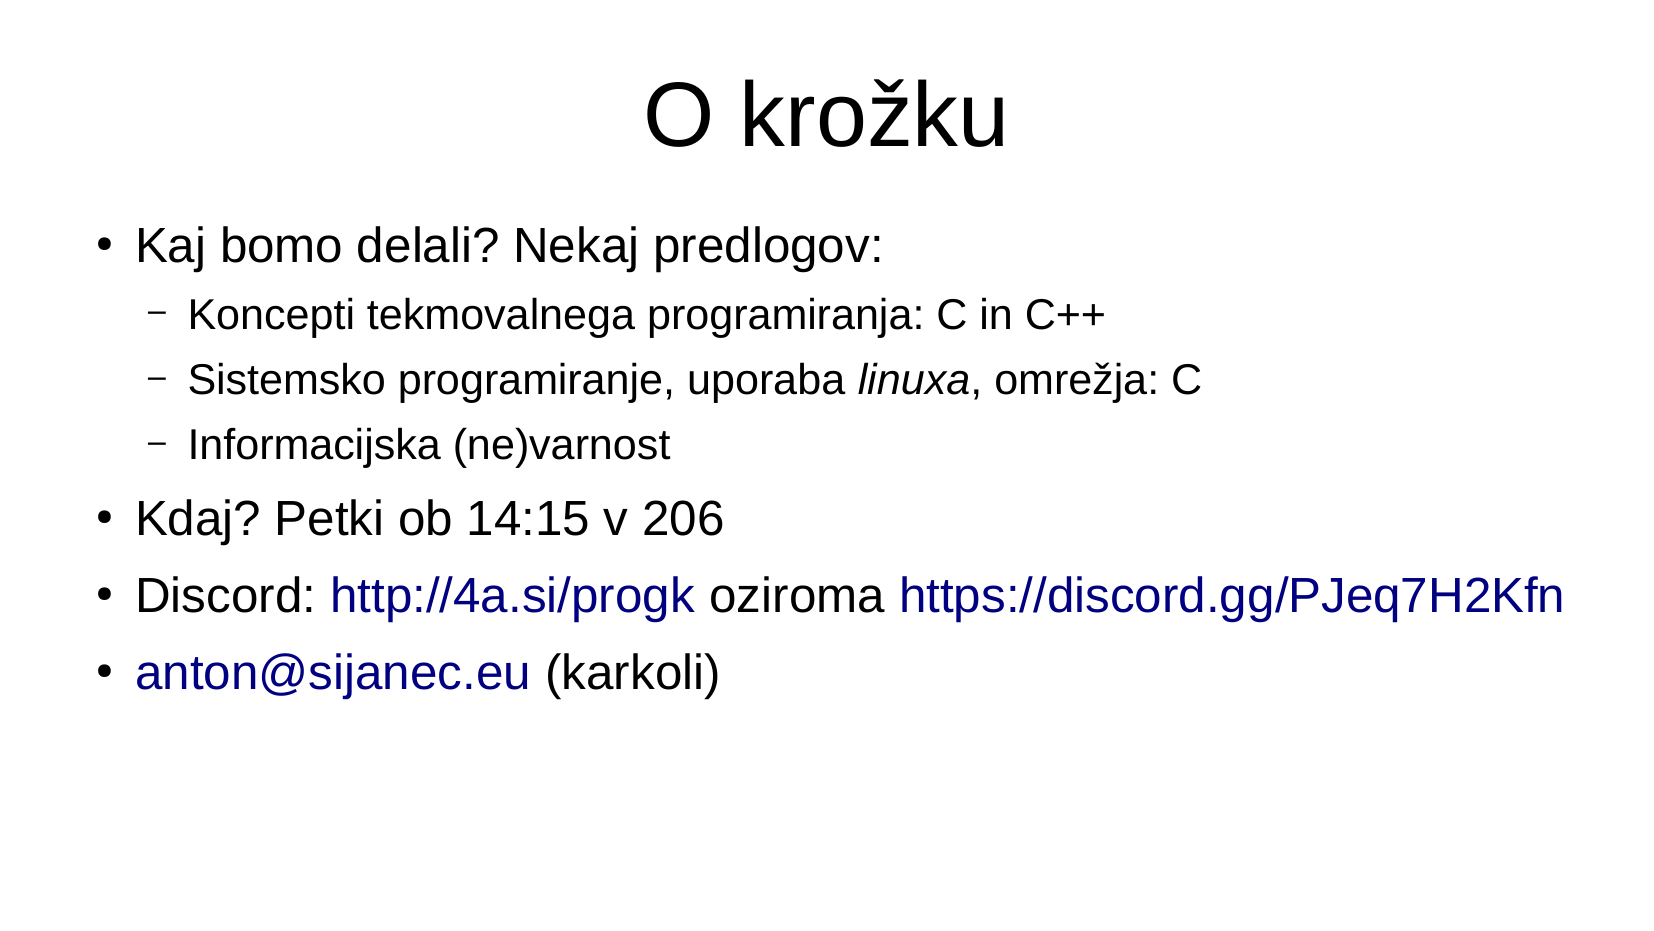

# O krožku
Kaj bomo delali? Nekaj predlogov:
Koncepti tekmovalnega programiranja: C in C++
Sistemsko programiranje, uporaba linuxa, omrežja: C
Informacijska (ne)varnost
Kdaj? Petki ob 14:15 v 206
Discord: http://4a.si/progk oziroma https://discord.gg/PJeq7H2Kfn
anton@sijanec.eu (karkoli)